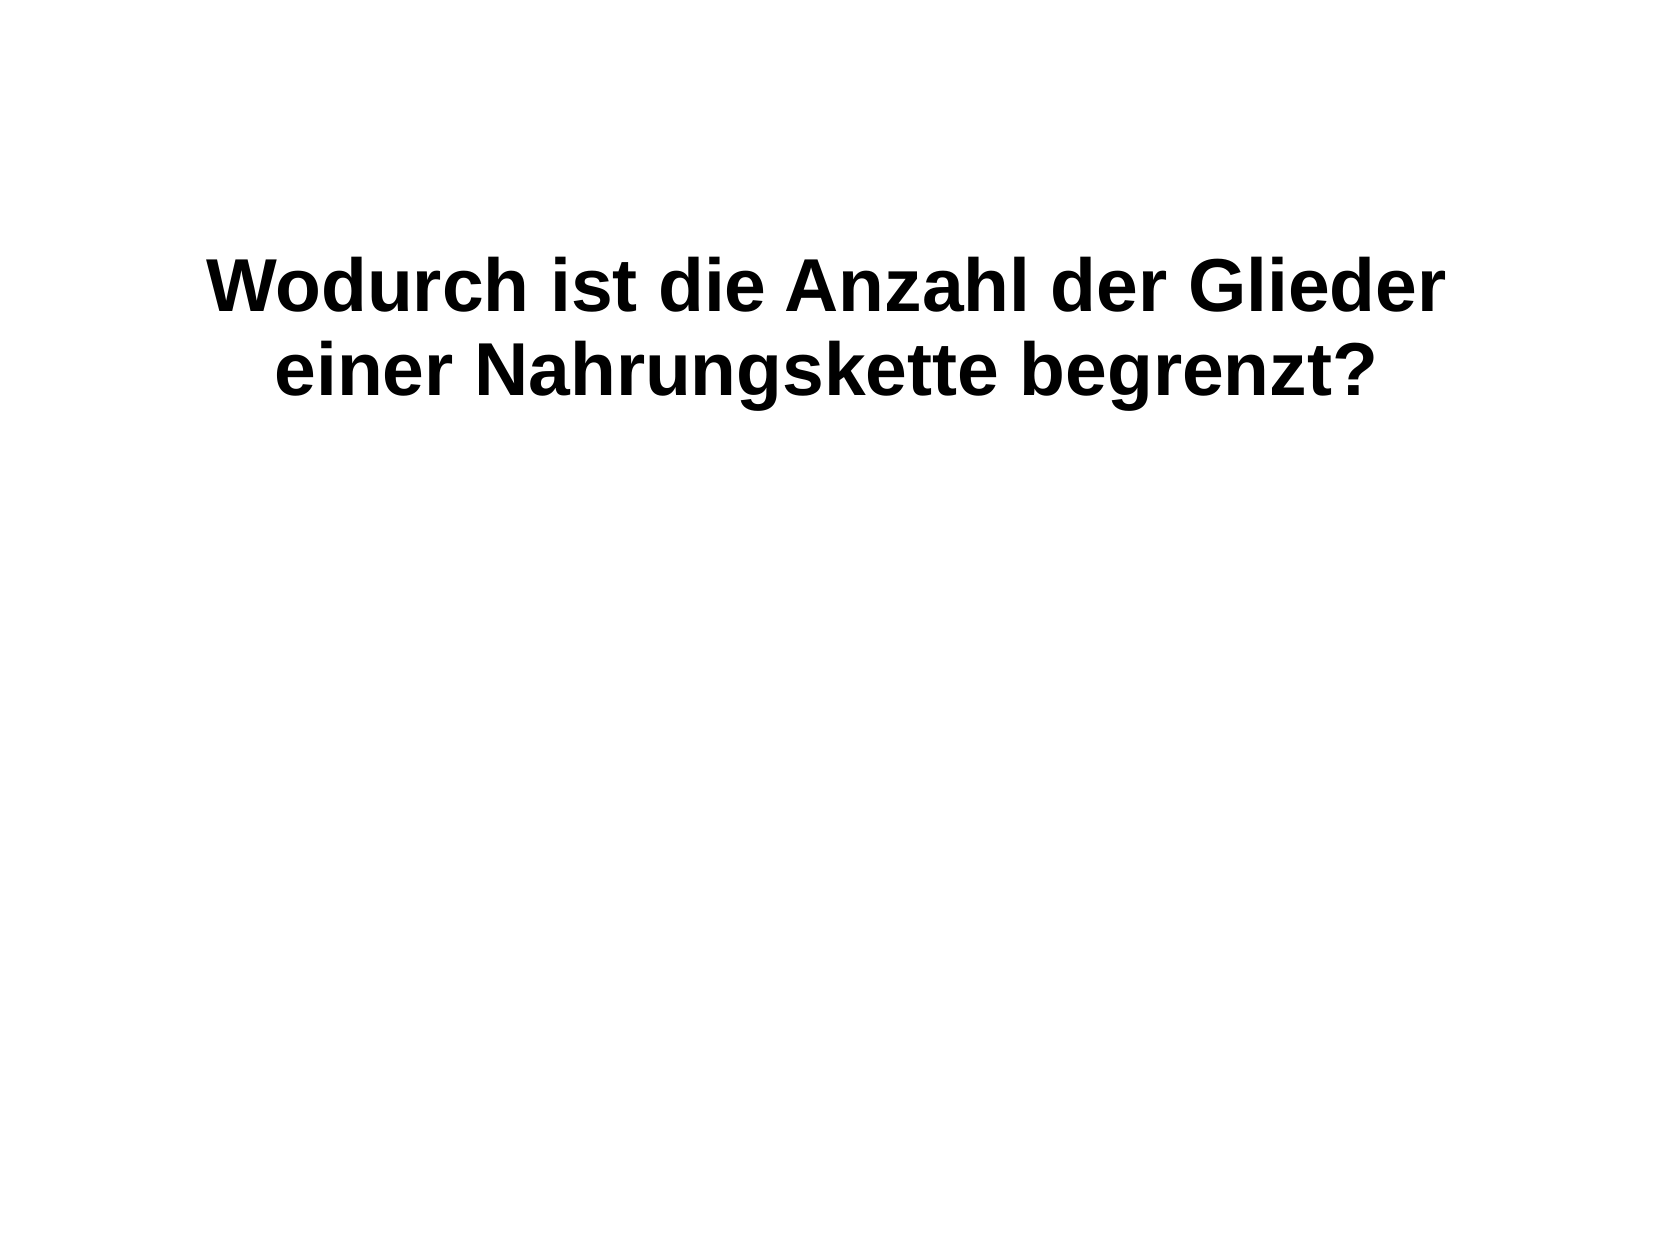

Wodurch ist die Anzahl der Glieder einer Nahrungskette begrenzt?